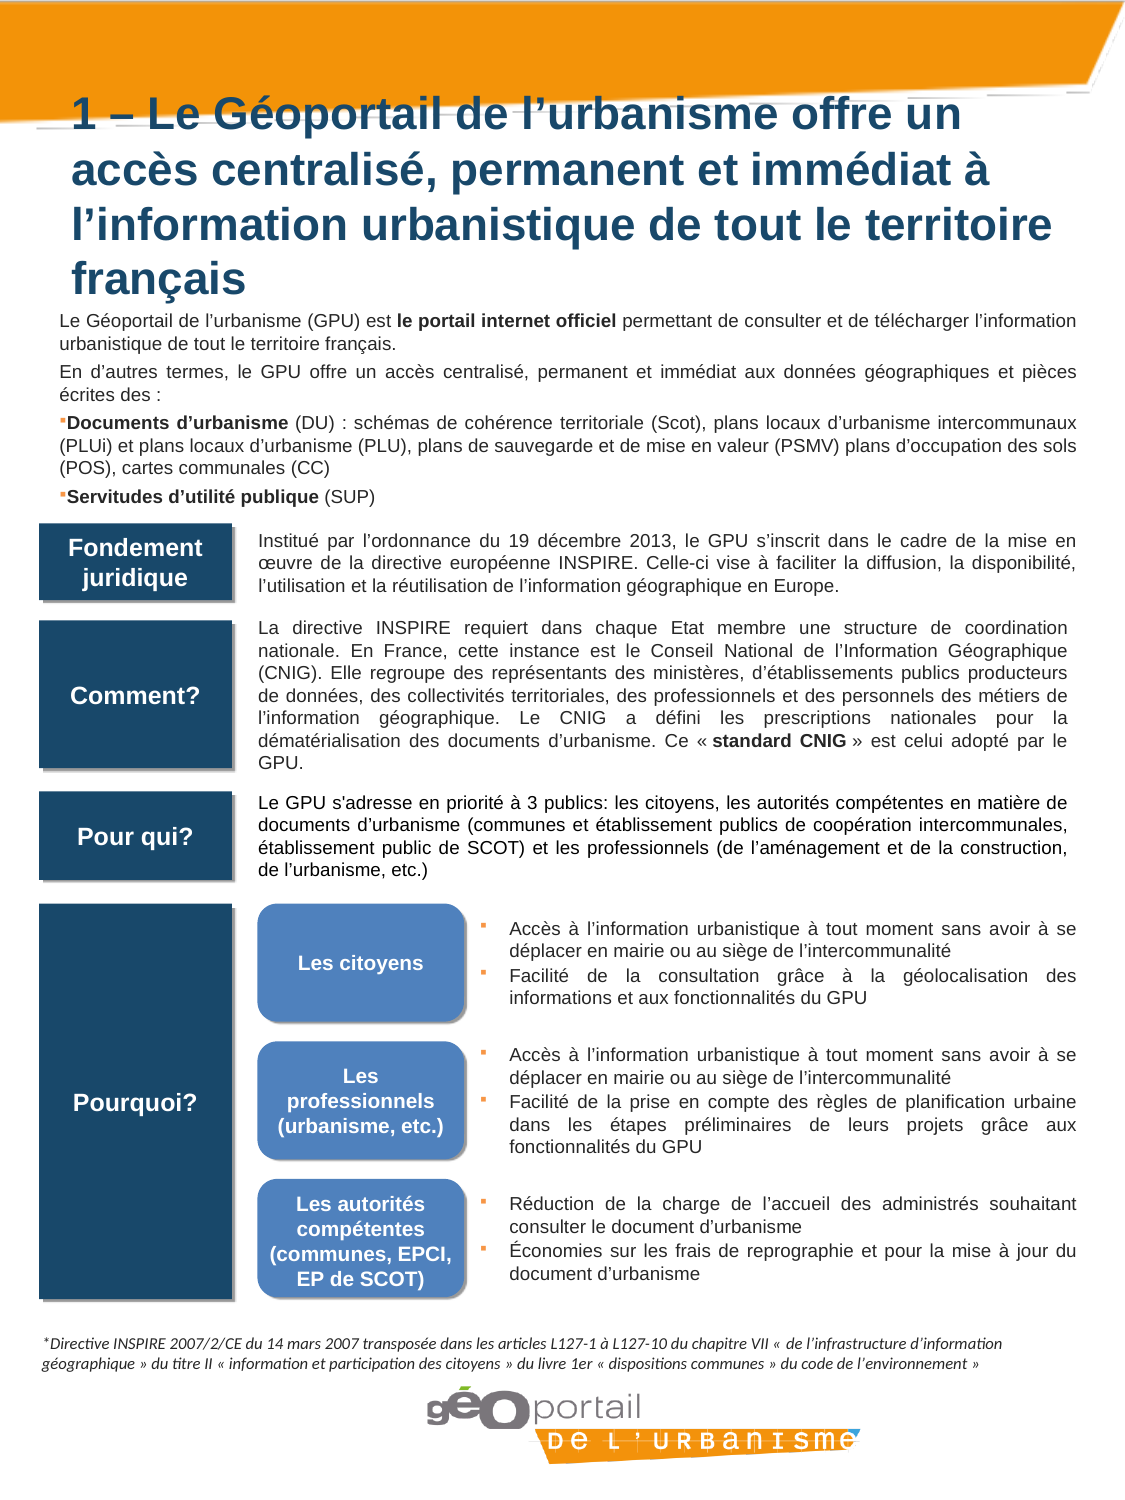

# 1 – Le Géoportail de l’urbanisme offre un accès centralisé, permanent et immédiat à l’information urbanistique de tout le territoire français
Le Géoportail de l’urbanisme (GPU) est le portail internet officiel permettant de consulter et de télécharger l’information urbanistique de tout le territoire français.
En d’autres termes, le GPU offre un accès centralisé, permanent et immédiat aux données géographiques et pièces écrites des :
Documents d’urbanisme (DU) : schémas de cohérence territoriale (Scot), plans locaux d’urbanisme intercommunaux (PLUi) et plans locaux d’urbanisme (PLU), plans de sauvegarde et de mise en valeur (PSMV) plans d’occupation des sols (POS), cartes communales (CC)
Servitudes d’utilité publique (SUP)
Institué par l’ordonnance du 19 décembre 2013, le GPU s’inscrit dans le cadre de la mise en œuvre de la directive européenne INSPIRE. Celle-ci vise à faciliter la diffusion, la disponibilité, l’utilisation et la réutilisation de l’information géographique en Europe.
Fondement juridique
La directive INSPIRE requiert dans chaque Etat membre une structure de coordination nationale. En France, cette instance est le Conseil National de l’Information Géographique (CNIG). Elle regroupe des représentants des ministères, d’établissements publics producteurs de données, des collectivités territoriales, des professionnels et des personnels des métiers de l’information géographique. Le CNIG a défini les prescriptions nationales pour la dématérialisation des documents d’urbanisme. Ce « standard CNIG » est celui adopté par le GPU.
Comment?
Le GPU s'adresse en priorité à 3 publics: les citoyens, les autorités compétentes en matière de documents d’urbanisme (communes et établissement publics de coopération intercommunales, établissement public de SCOT) et les professionnels (de l’aménagement et de la construction, de l’urbanisme, etc.)
Pour qui?
Pourquoi?
Les citoyens
Accès à l’information urbanistique à tout moment sans avoir à se déplacer en mairie ou au siège de l’intercommunalité
Facilité de la consultation grâce à la géolocalisation des informations et aux fonctionnalités du GPU
Les professionnels (urbanisme, etc.)
Accès à l’information urbanistique à tout moment sans avoir à se déplacer en mairie ou au siège de l’intercommunalité
Facilité de la prise en compte des règles de planification urbaine dans les étapes préliminaires de leurs projets grâce aux fonctionnalités du GPU
Les autorités compétentes (communes, EPCI, EP de SCOT)
Réduction de la charge de l’accueil des administrés souhaitant consulter le document d’urbanisme
Économies sur les frais de reprographie et pour la mise à jour du document d’urbanisme
*Directive INSPIRE 2007/2/CE du 14 mars 2007 transposée dans les articles L127-1 à L127-10 du chapitre VII « de l’infrastructure d’information géographique » du titre II « information et participation des citoyens » du livre 1er « dispositions communes » du code de l’environnement »